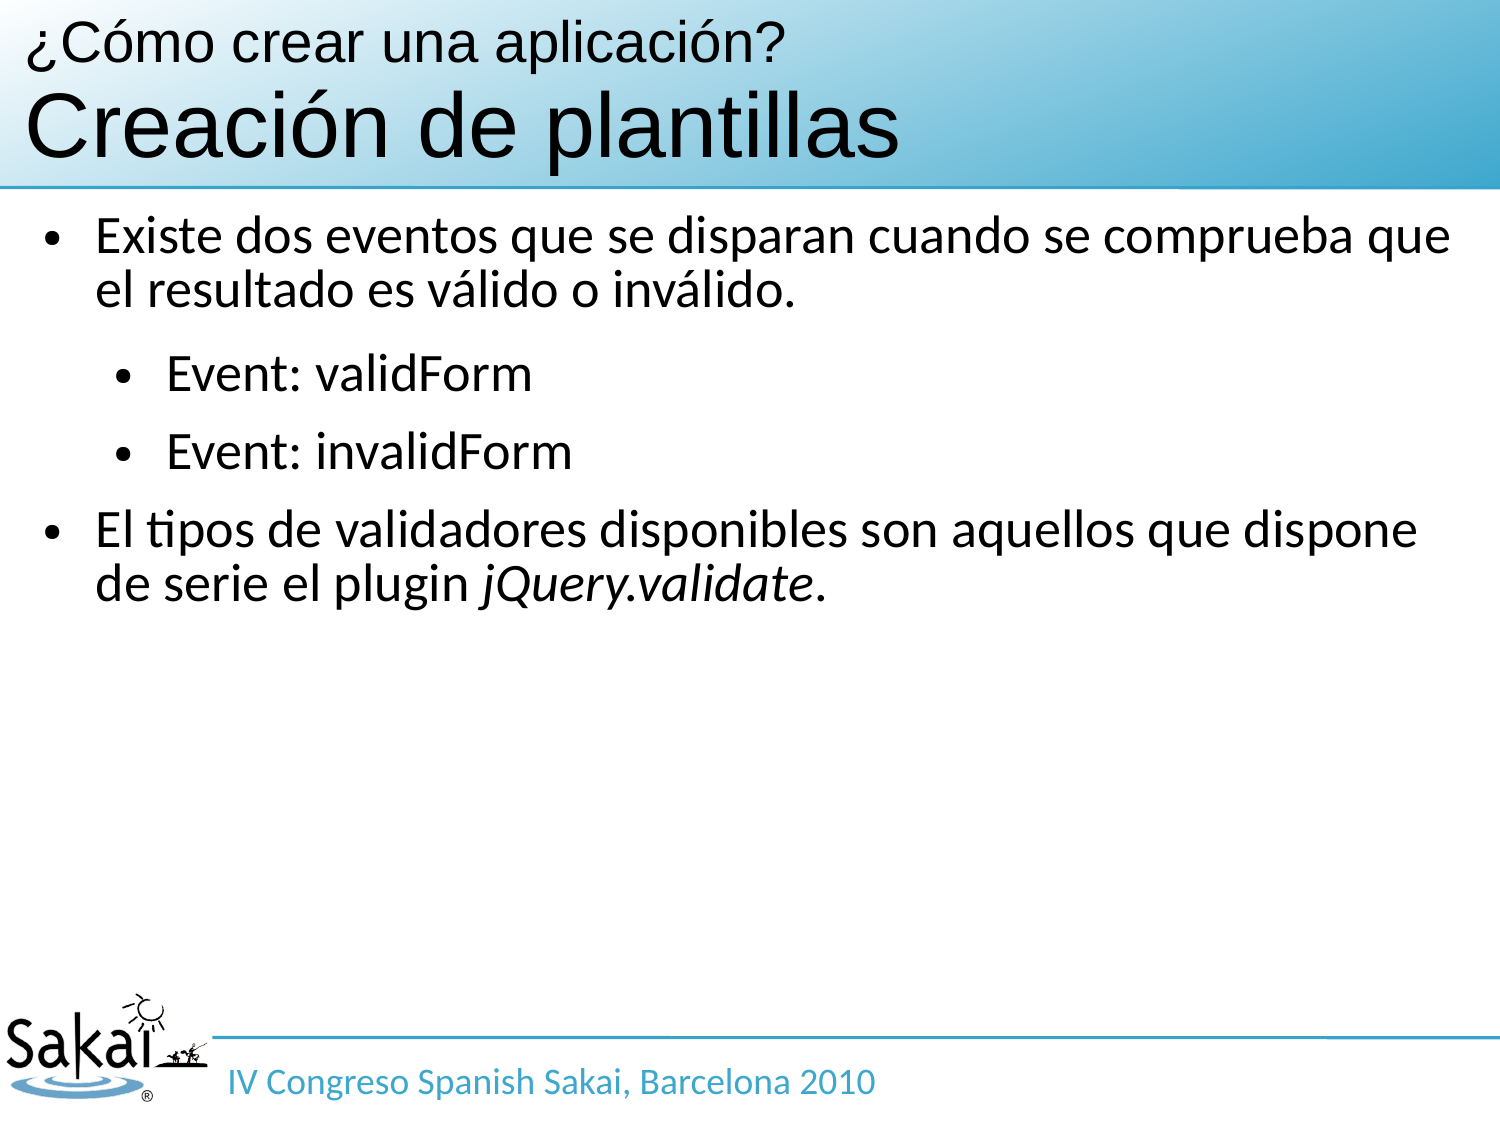

# ¿Cómo crear una aplicación? Creación de plantillas
Existe dos eventos que se disparan cuando se comprueba que el resultado es válido o inválido.
Event: validForm
Event: invalidForm
El tipos de validadores disponibles son aquellos que dispone de serie el plugin jQuery.validate.